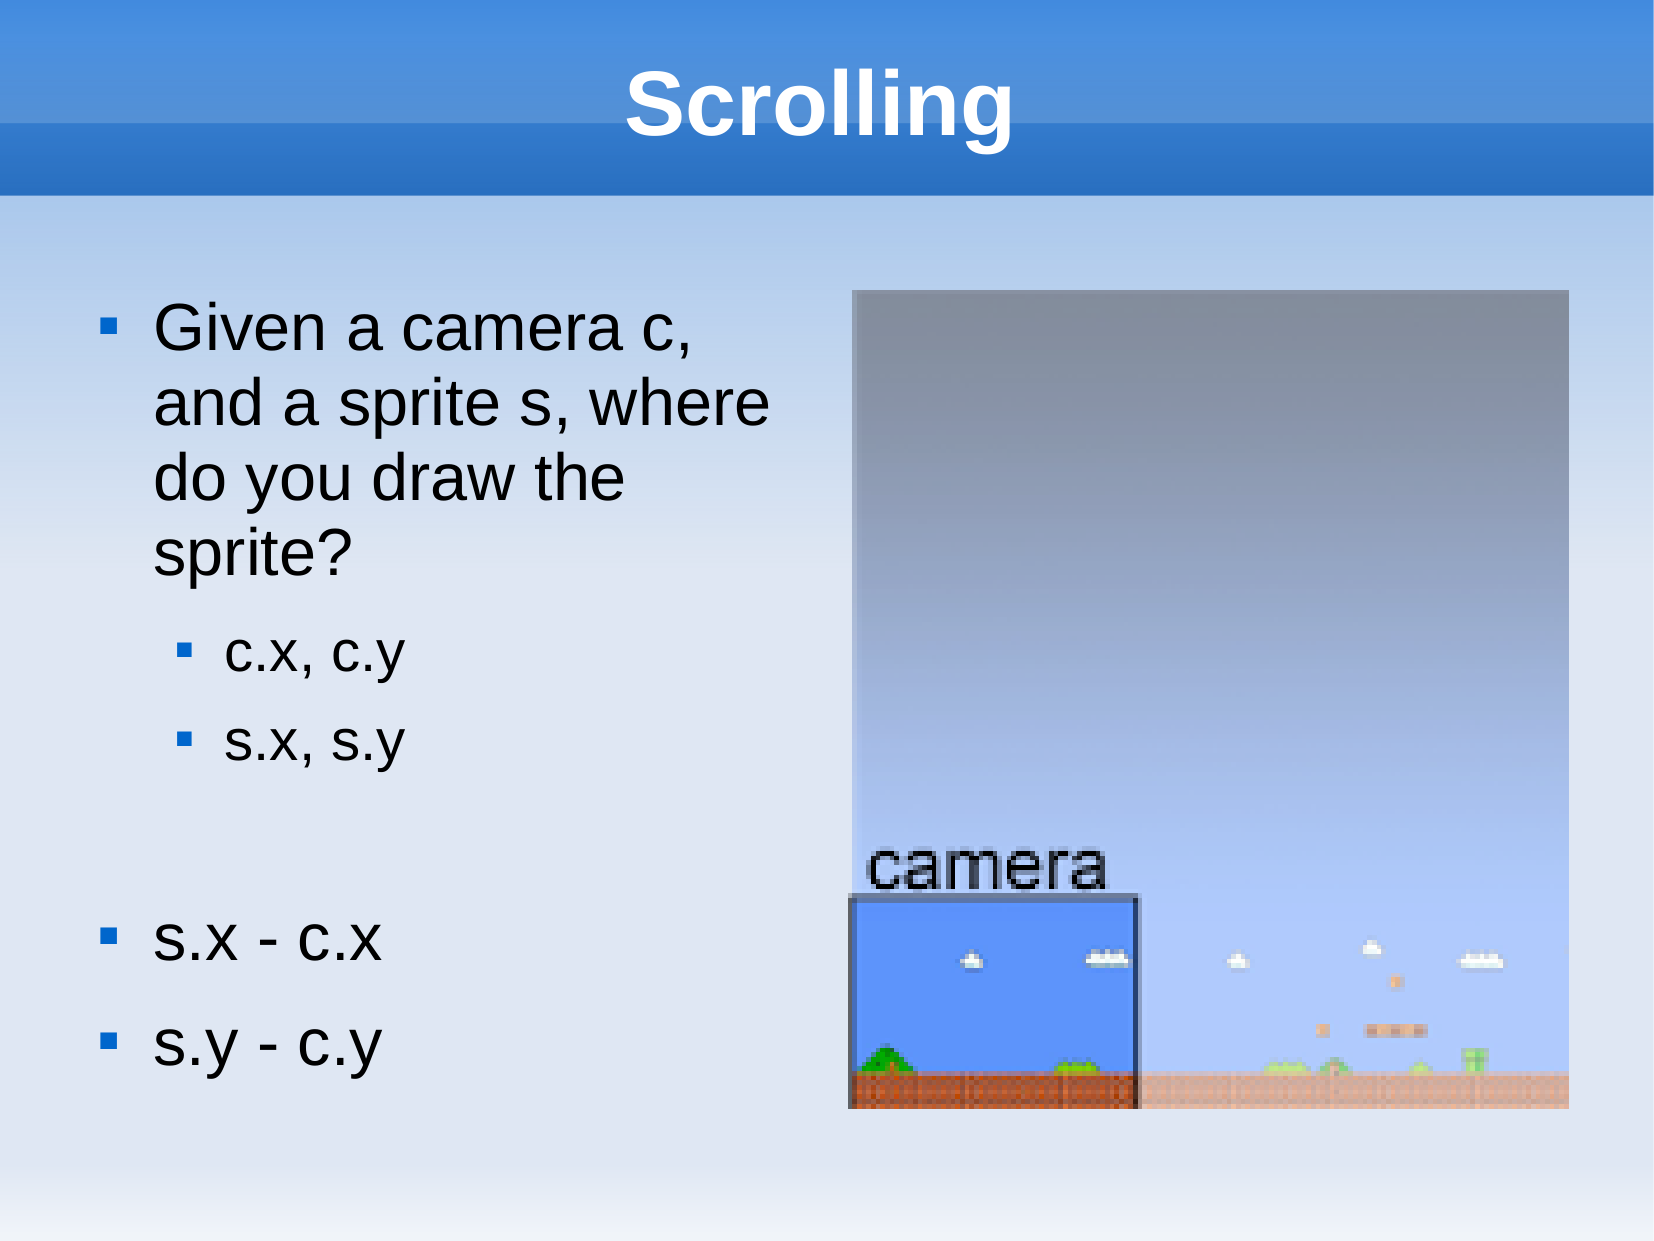

# Scrolling
Given a camera c, and a sprite s, where do you draw the sprite?
c.x, c.y
s.x, s.y
s.x - c.x
s.y - c.y